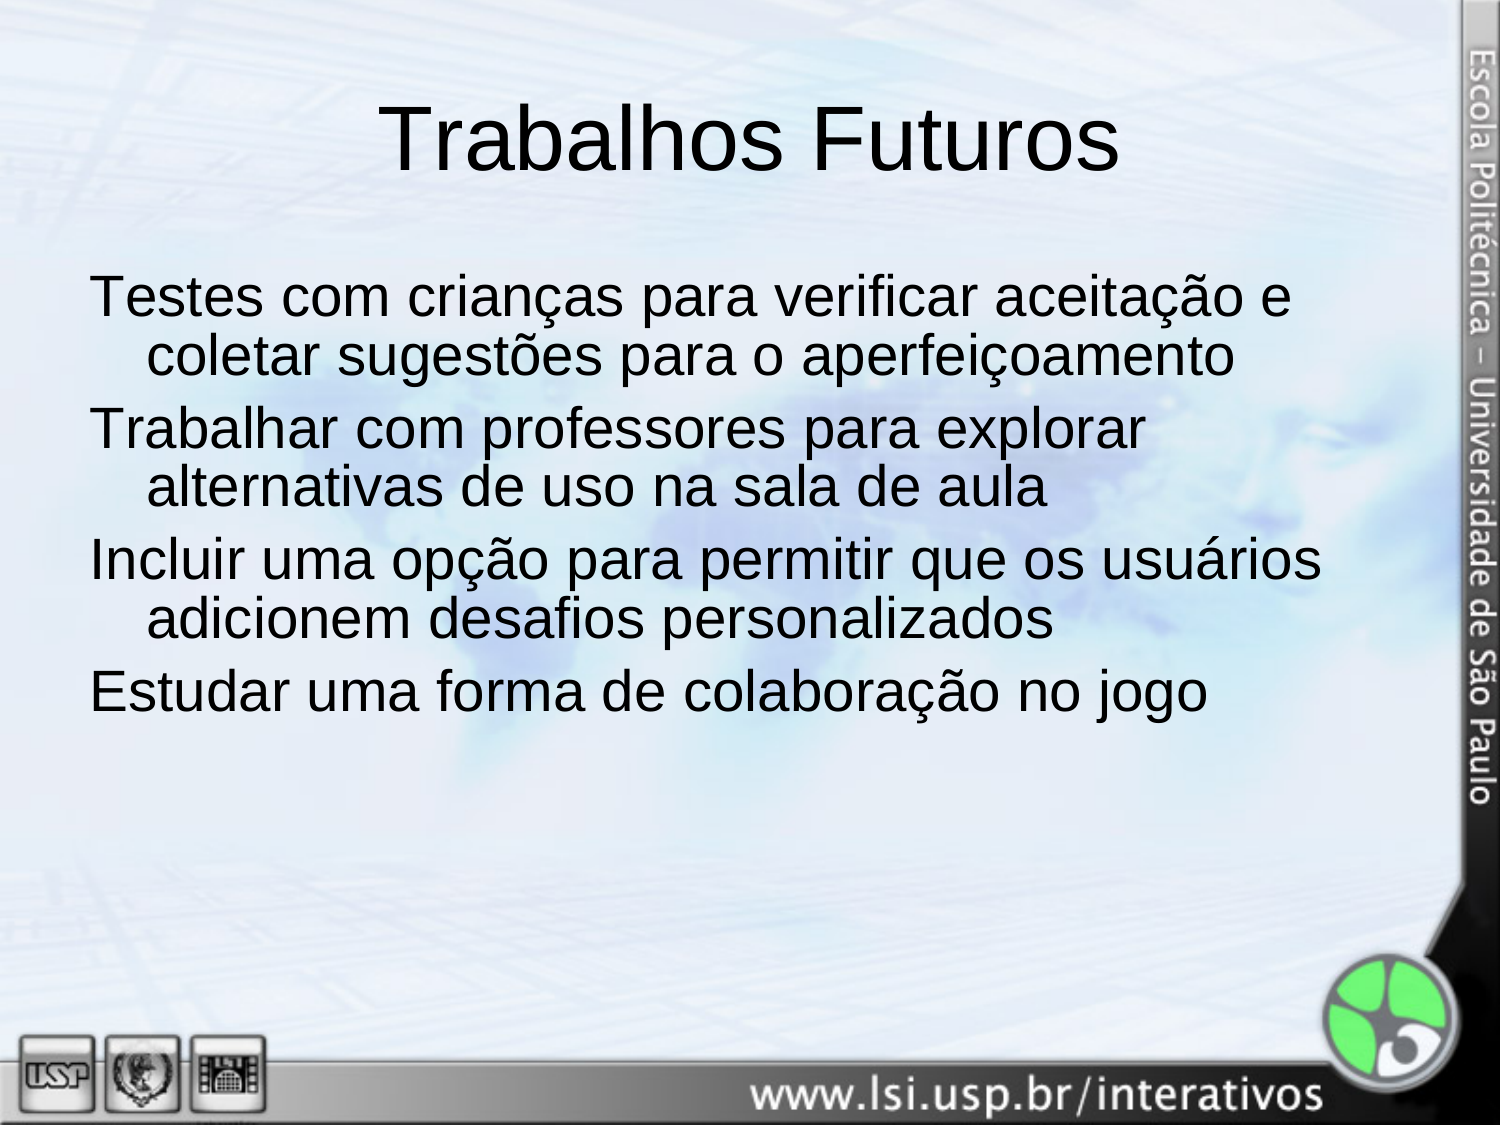

# Trabalhos Futuros
Testes com crianças para verificar aceitação e coletar sugestões para o aperfeiçoamento
Trabalhar com professores para explorar alternativas de uso na sala de aula
Incluir uma opção para permitir que os usuários adicionem desafios personalizados
Estudar uma forma de colaboração no jogo